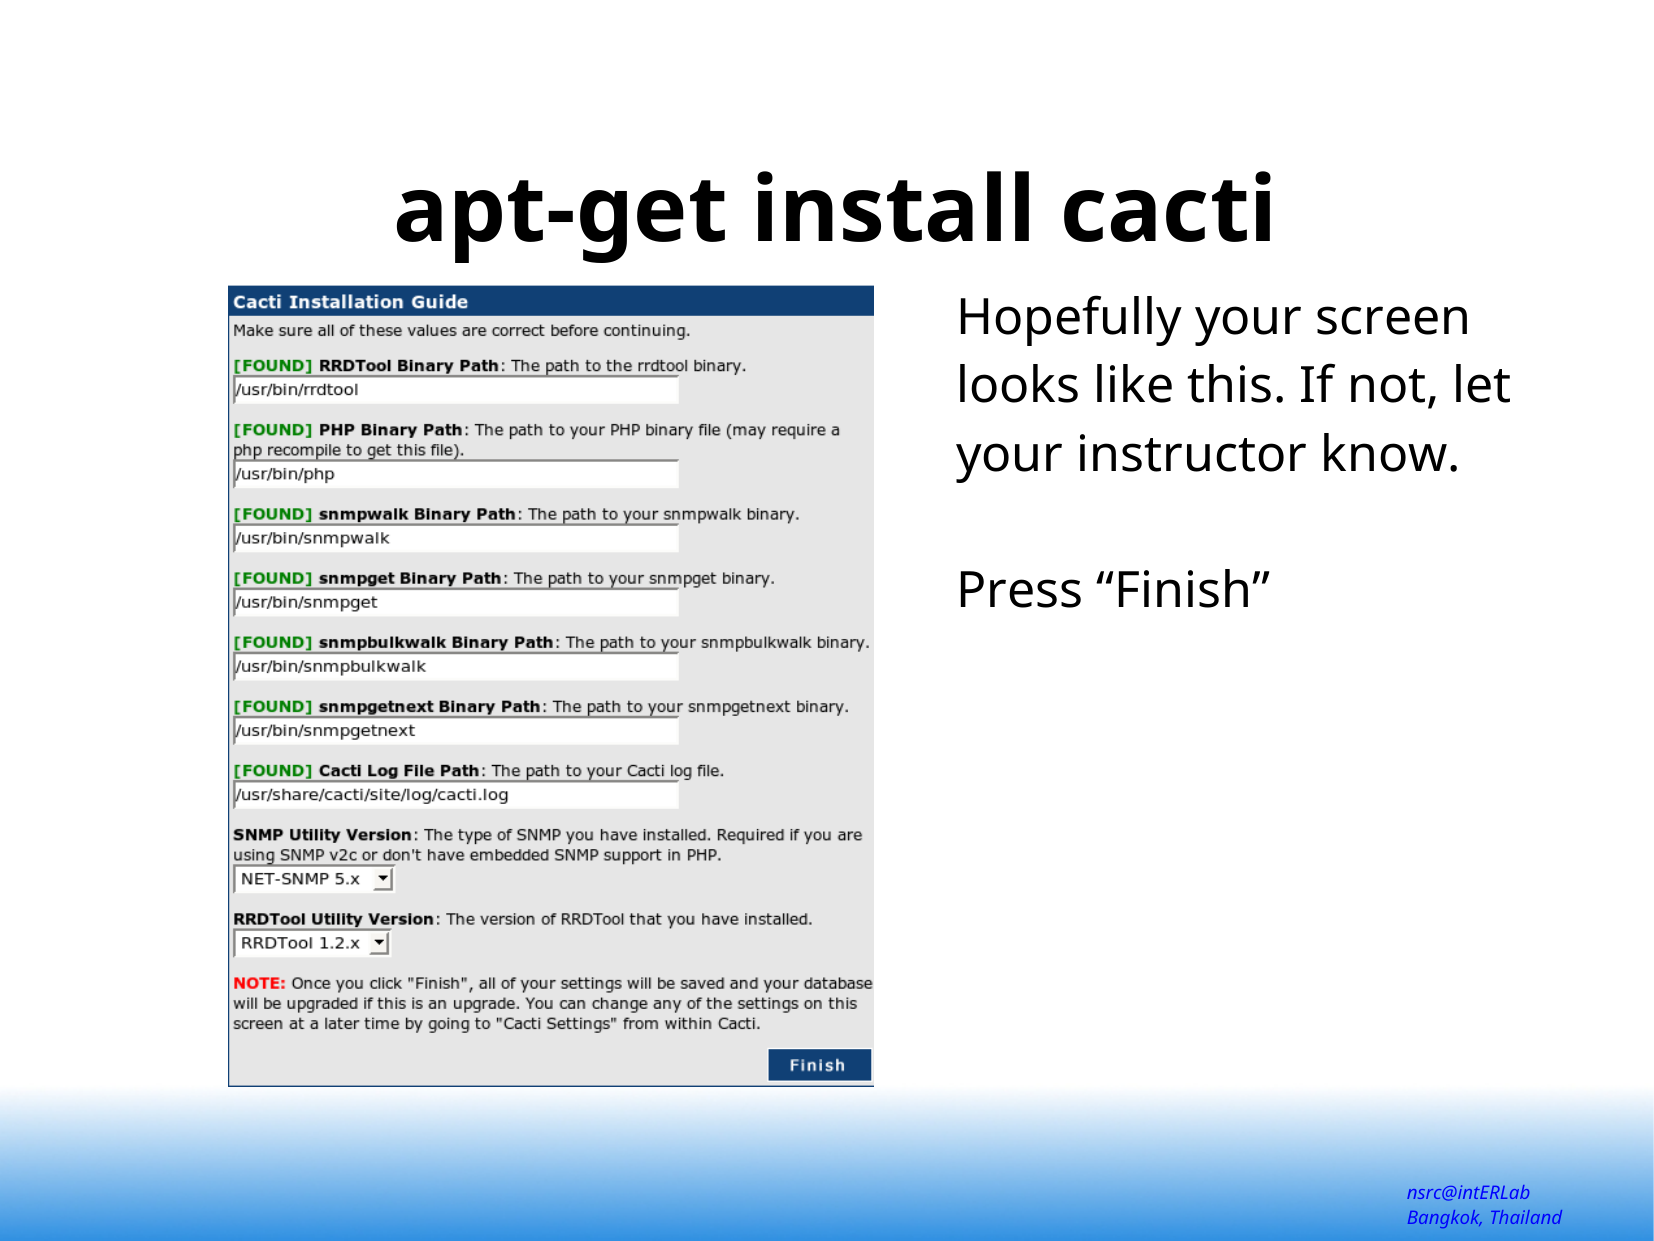

# apt-get install cacti
Hopefully your screen looks like this. If not, let your instructor know.
Press “Finish”